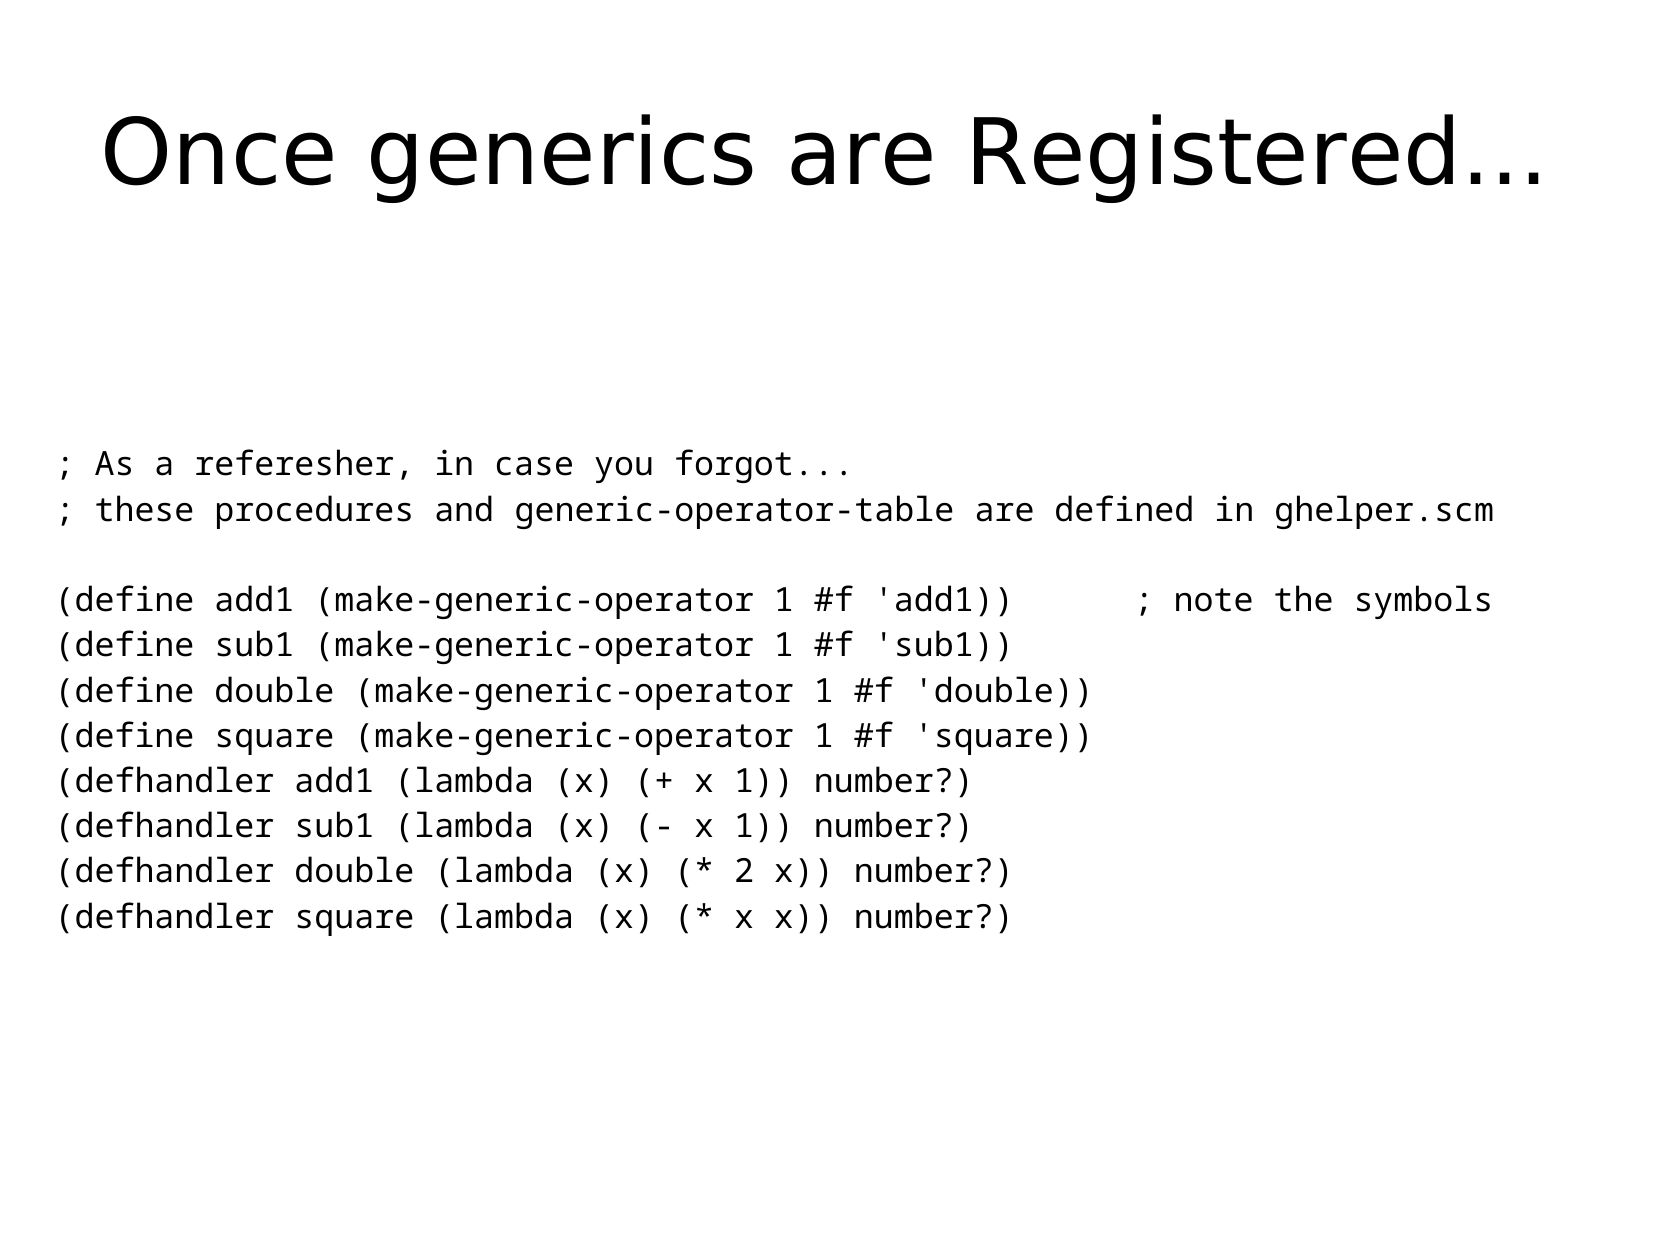

# Once generics are Registered...
; As a referesher, in case you forgot...
; these procedures and generic-operator-table are defined in ghelper.scm
(define add1 (make-generic-operator 1 #f 'add1)) ; note the symbols
(define sub1 (make-generic-operator 1 #f 'sub1))
(define double (make-generic-operator 1 #f 'double))
(define square (make-generic-operator 1 #f 'square))
(defhandler add1 (lambda (x) (+ x 1)) number?)
(defhandler sub1 (lambda (x) (- x 1)) number?)
(defhandler double (lambda (x) (* 2 x)) number?)
(defhandler square (lambda (x) (* x x)) number?)